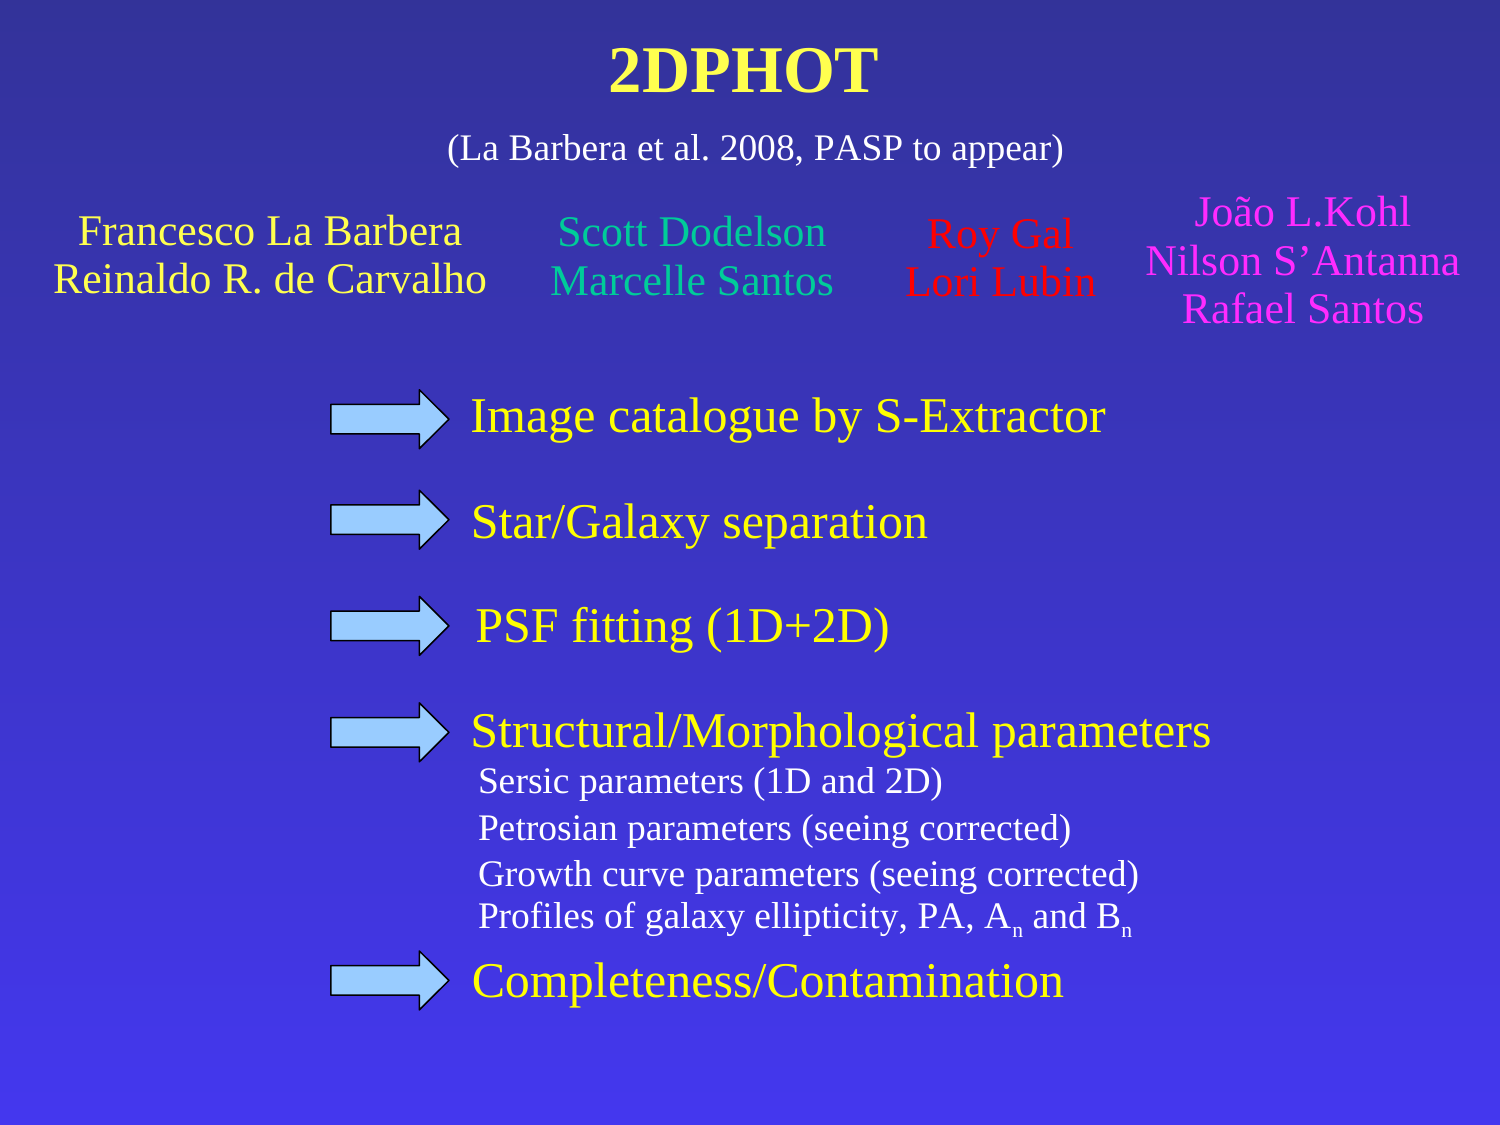

2DPHOT
(La Barbera et al. 2008, PASP to appear)‏
João L.Kohl
Nilson S’Antanna
Rafael Santos
Francesco La Barbera
Reinaldo R. de Carvalho
Scott Dodelson
Marcelle Santos
Roy Gal
Lori Lubin
Image catalogue by S-Extractor
Star/Galaxy separation
PSF fitting (1D+2D)‏
Structural/Morphological parameters
Sersic parameters (1D and 2D)‏
Petrosian parameters (seeing corrected)‏
Growth curve parameters (seeing corrected)‏
Profiles of galaxy ellipticity, PA, An and Bn
Completeness/Contamination